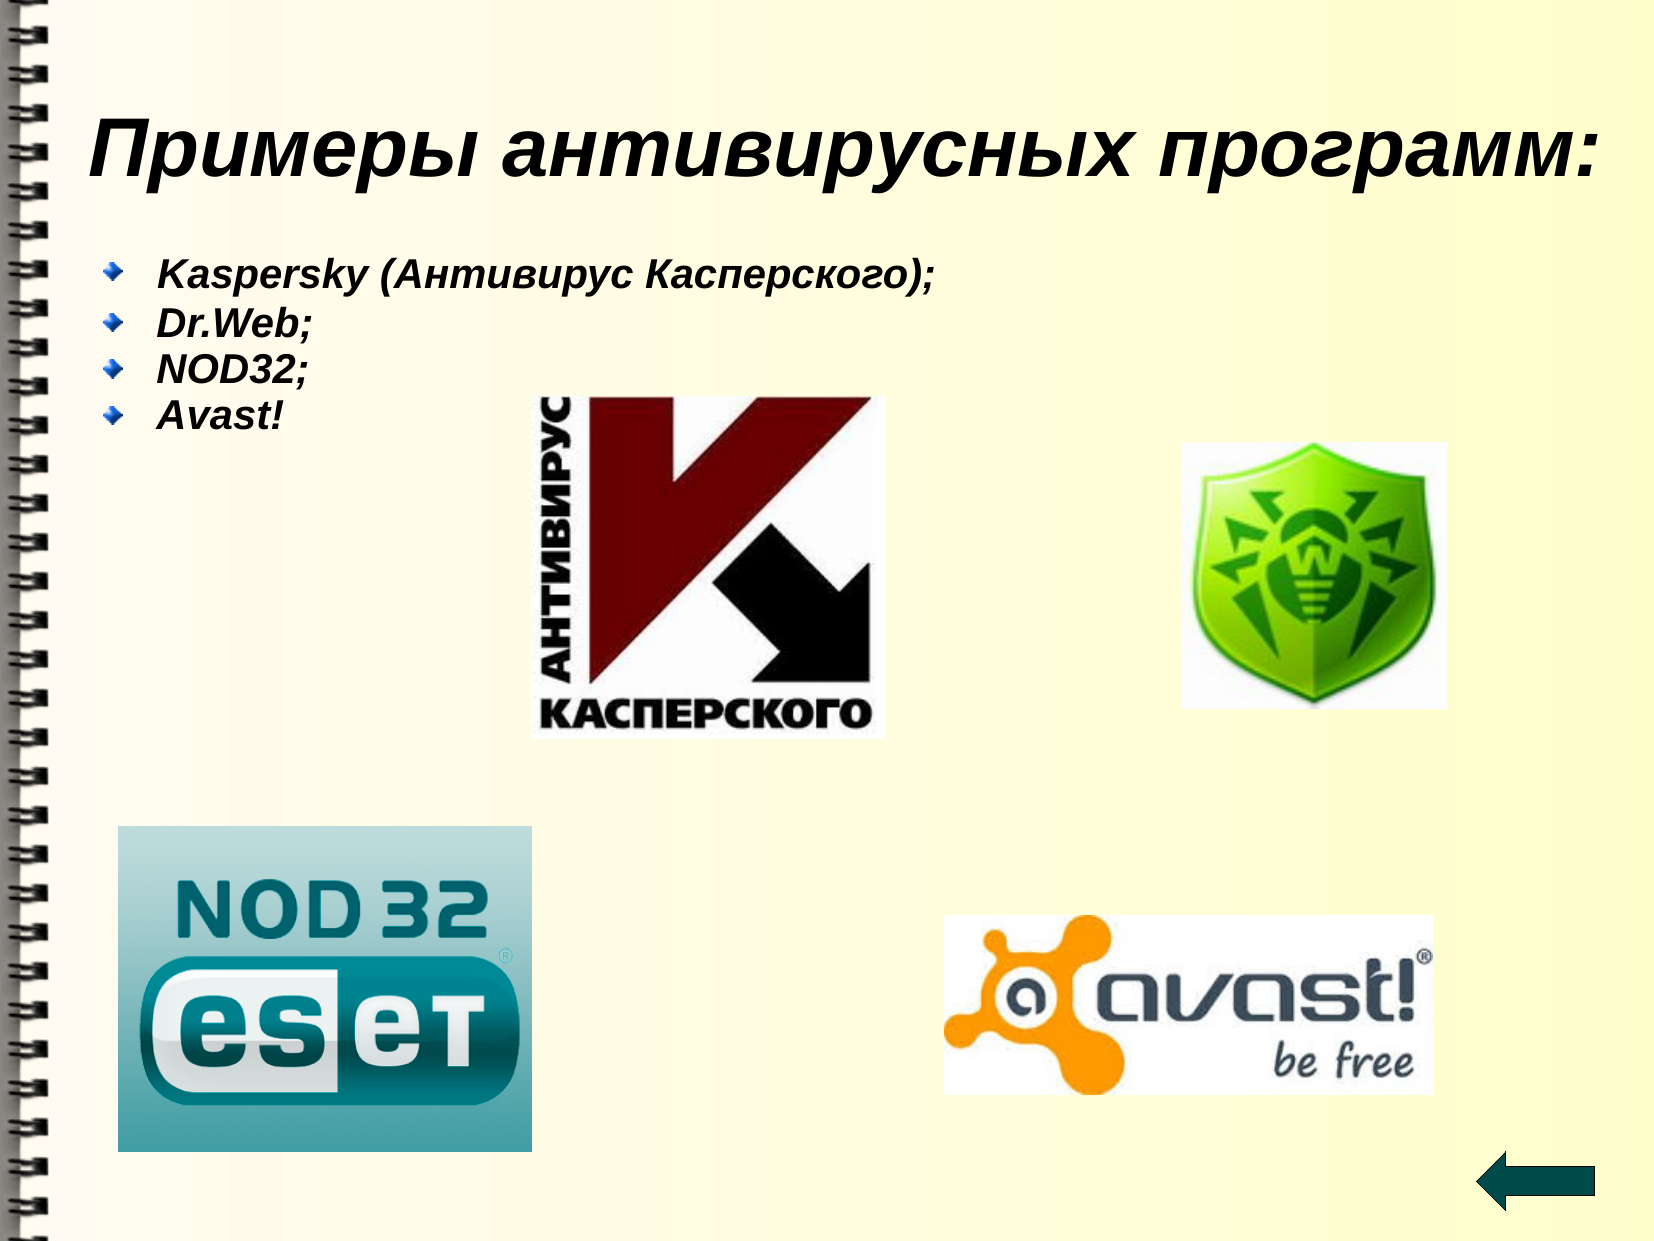

# Примеры антивирусных программ:
 Kaspersky (Антивирус Касперского);
 Dr.Web;
 NOD32;
 Аvast!